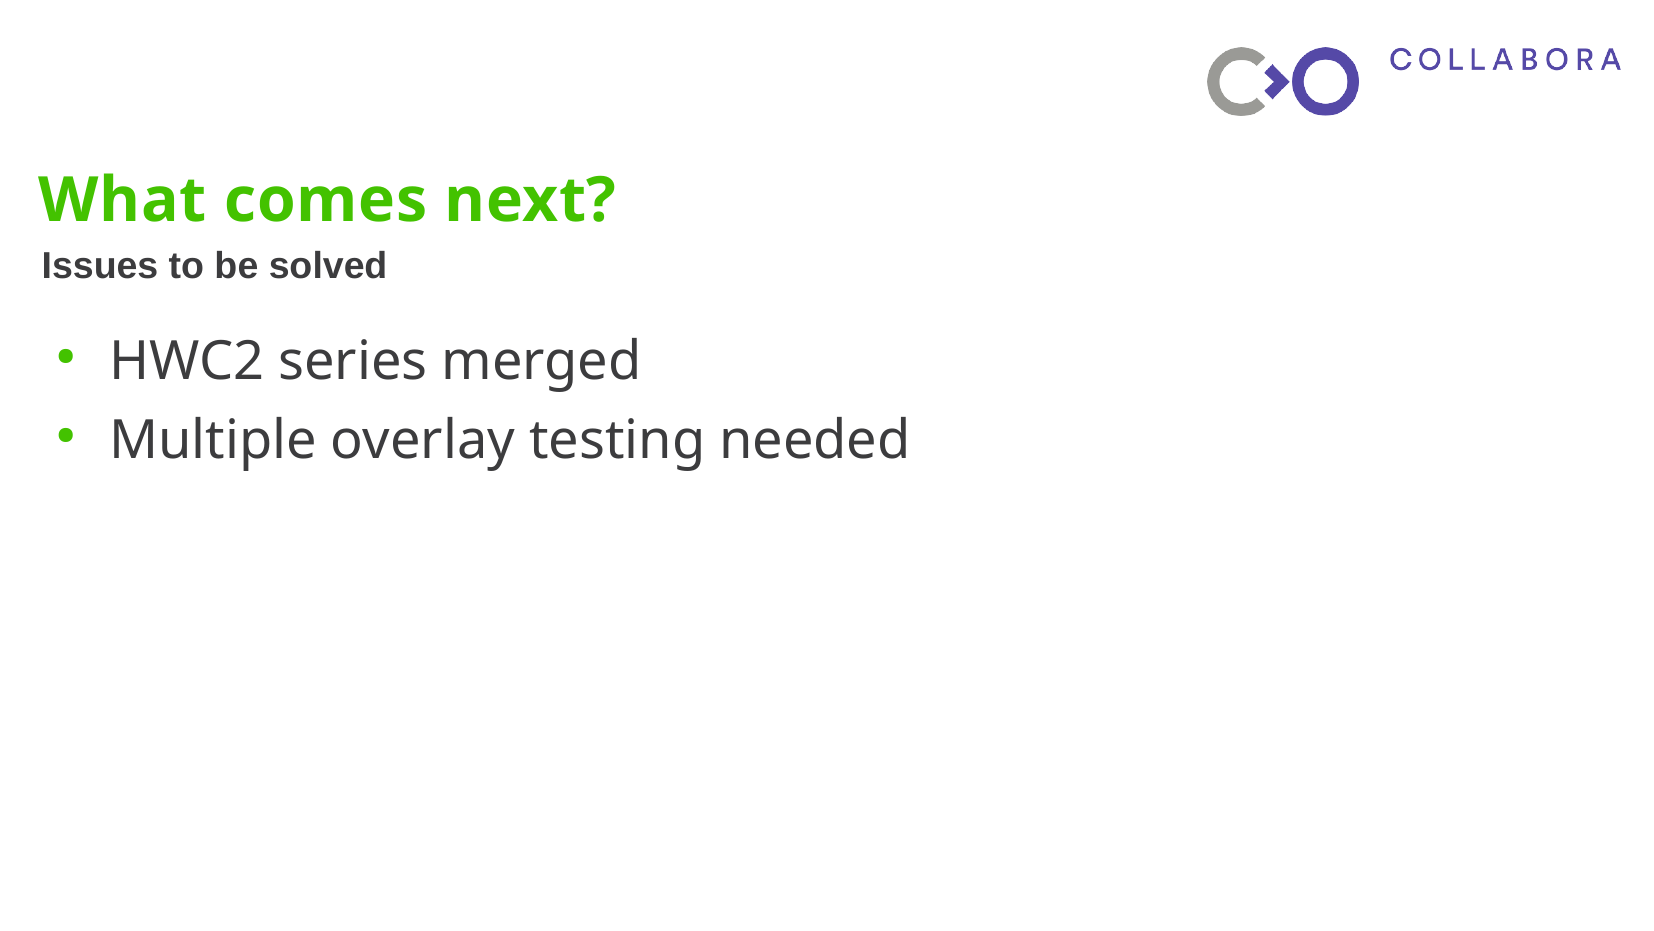

# What comes next?
Issues to be solved
HWC2 series merged
Multiple overlay testing needed